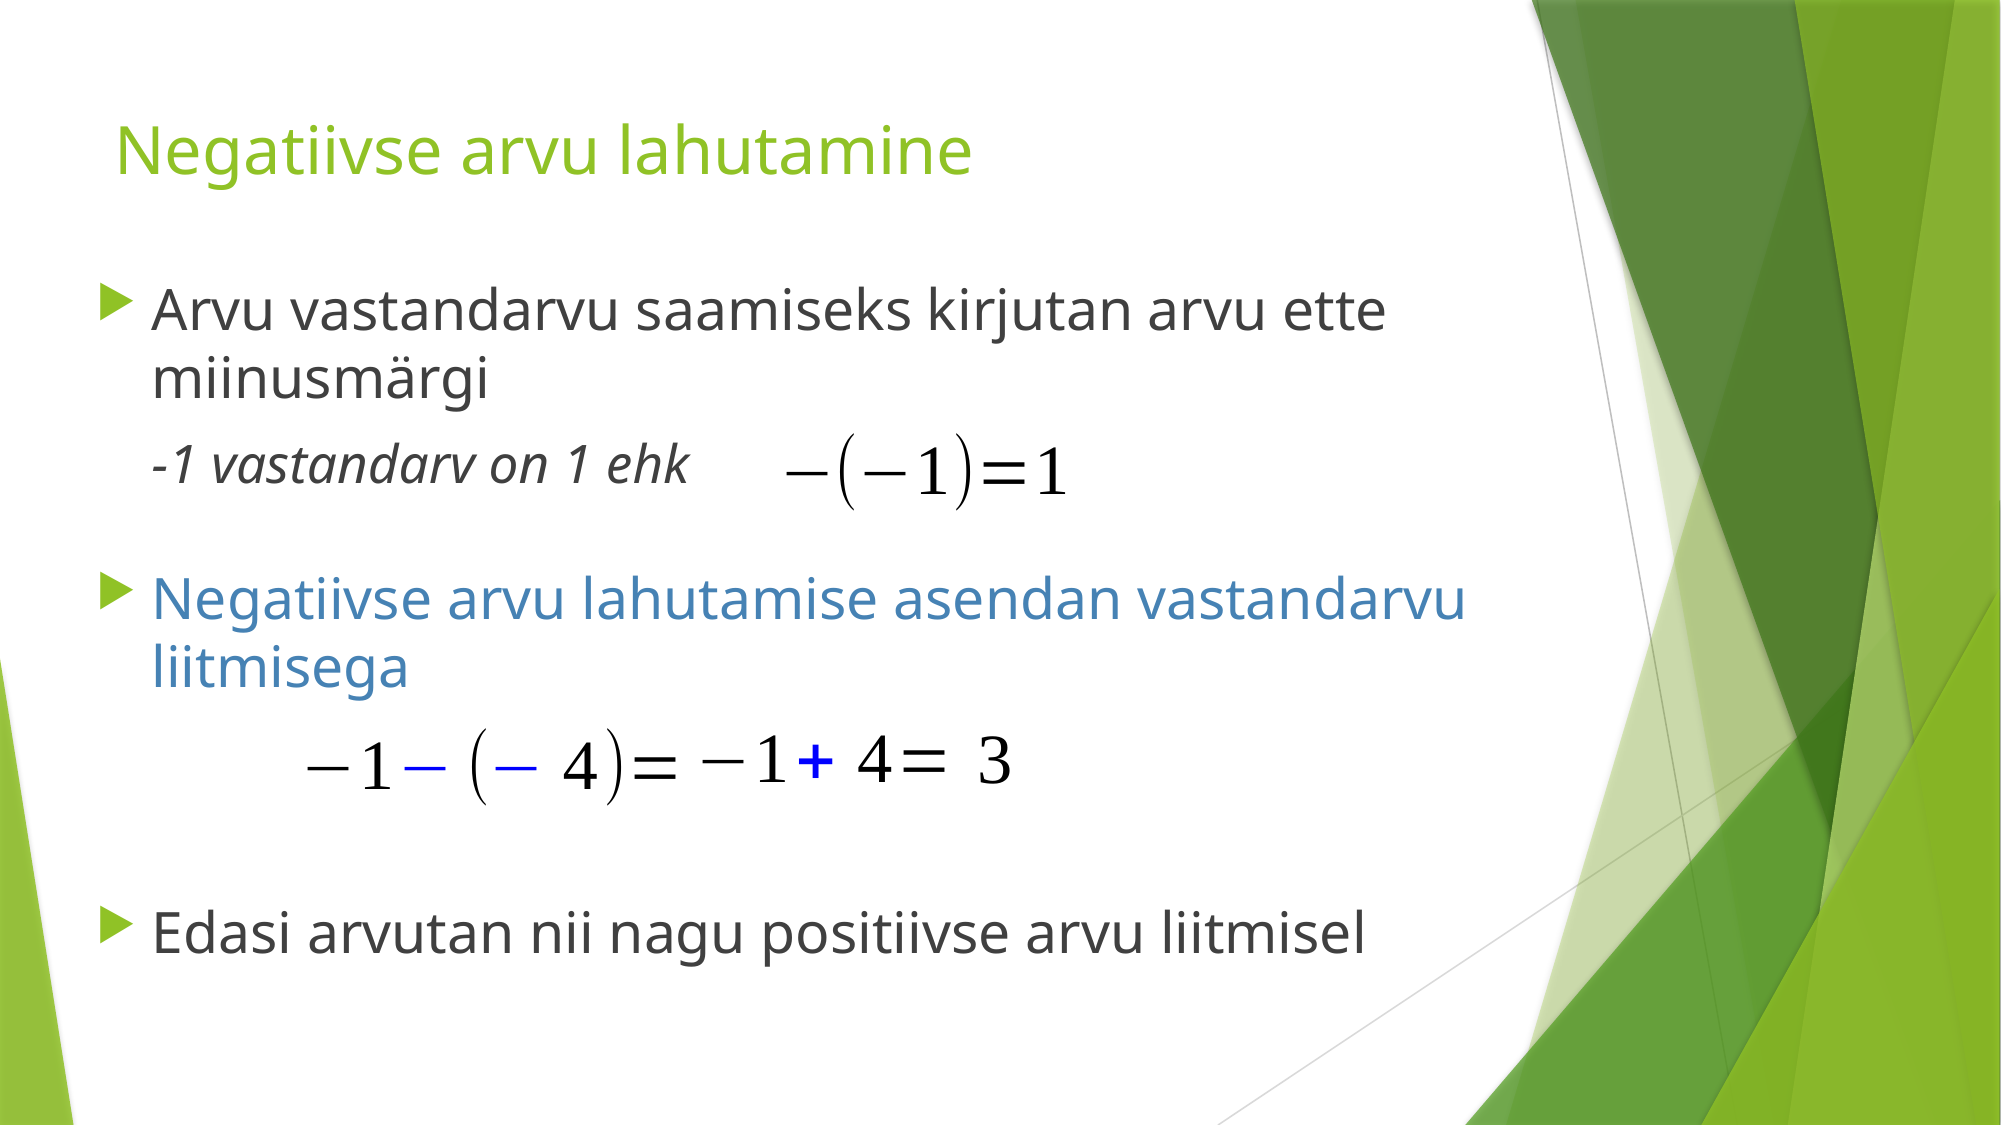

# Negatiivse arvu lahutamine
Arvu vastandarvu saamiseks kirjutan arvu ette miinusmärgi
-1 vastandarv on 1 ehk
Negatiivse arvu lahutamise asendan vastandarvu liitmisega
Edasi arvutan nii nagu positiivse arvu liitmisel